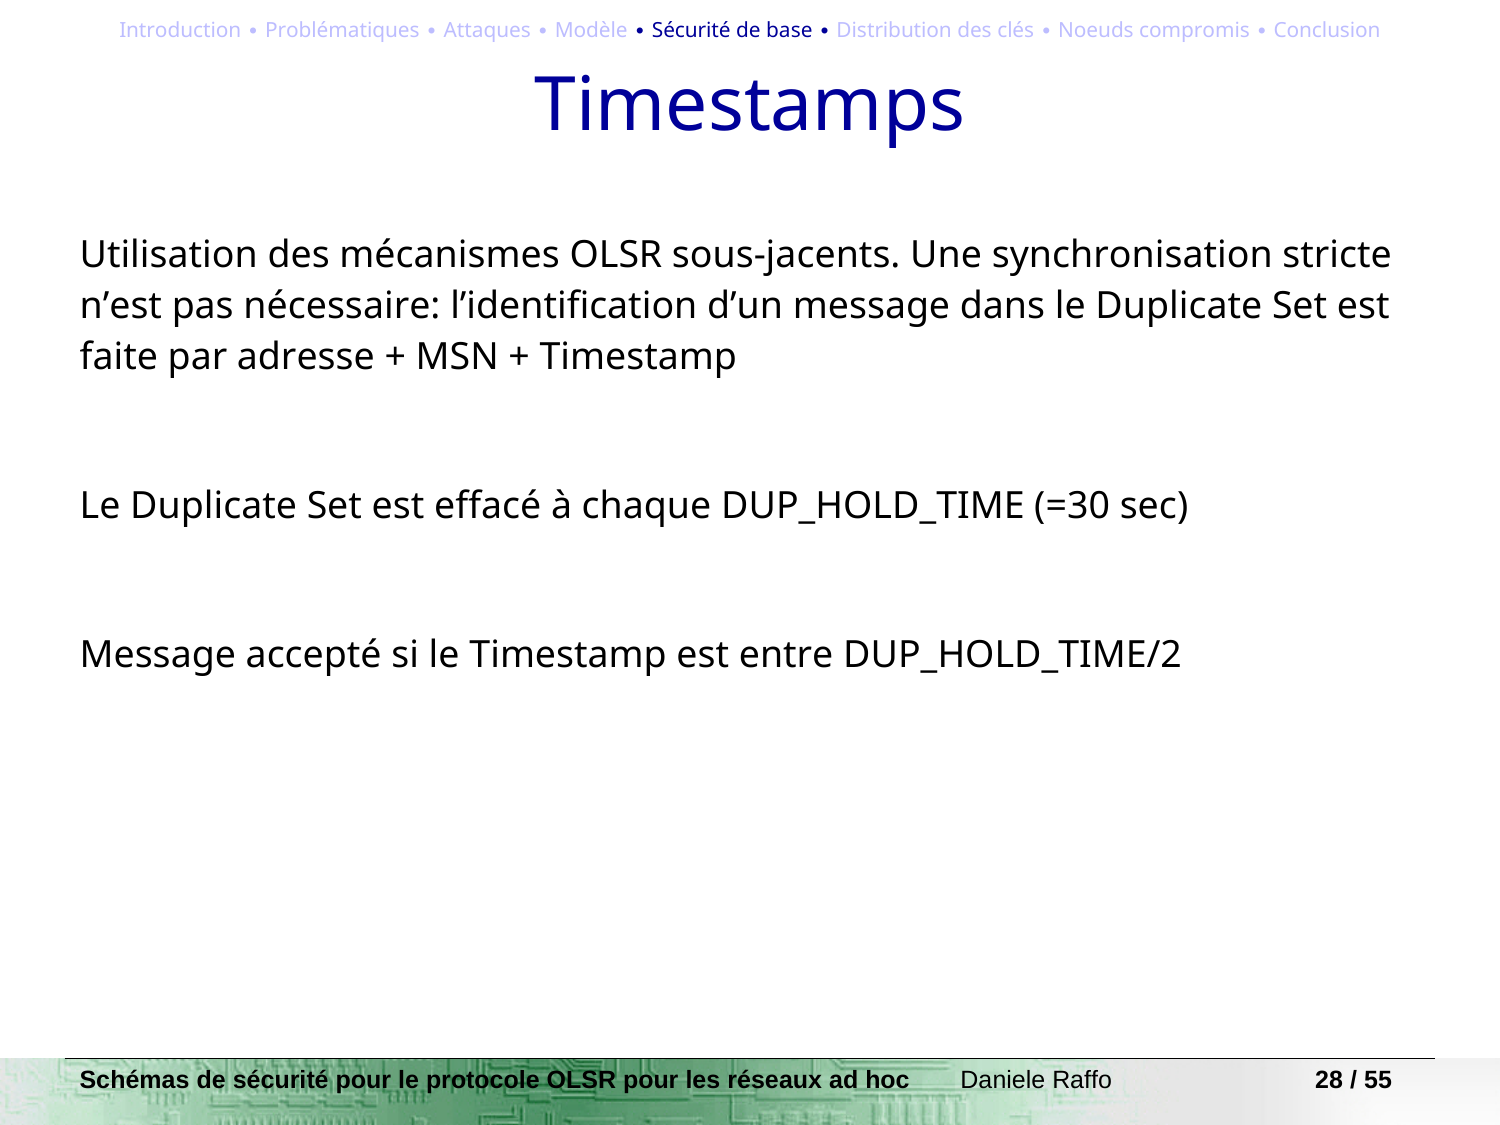

Introduction ∙ Problématiques ∙ Attaques ∙ Modèle ∙ Sécurité de base ∙ Distribution des clés ∙ Noeuds compromis ∙ Conclusion
Timestamps
Utilisation des mécanismes OLSR sous-jacents. Une synchronisation stricte n’est pas nécessaire: l’identification d’un message dans le Duplicate Set est faite par adresse + MSN + Timestamp
Le Duplicate Set est effacé à chaque DUP_HOLD_TIME (=30 sec)
Message accepté si le Timestamp est entre DUP_HOLD_TIME/2
28
Schémas de sécurité pour le protocole OLSR pour les réseaux ad hoc Daniele Raffo